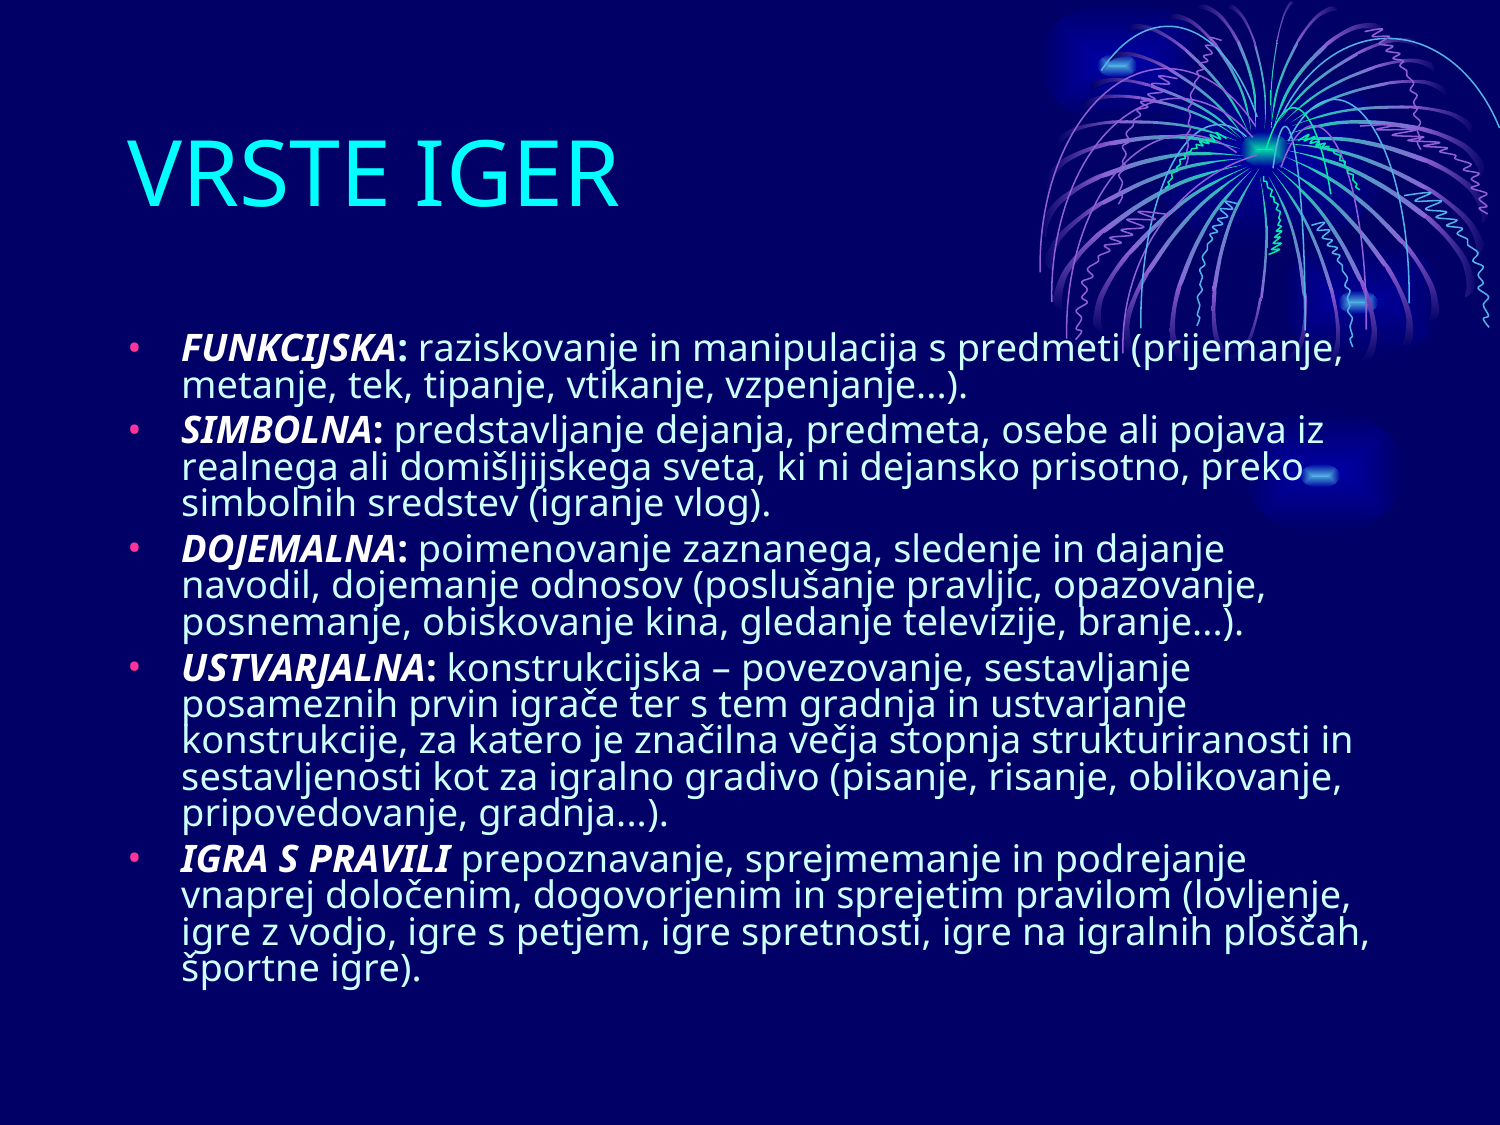

# VRSTE IGER
FUNKCIJSKA: raziskovanje in manipulacija s predmeti (prijemanje, metanje, tek, tipanje, vtikanje, vzpenjanje...).
SIMBOLNA: predstavljanje dejanja, predmeta, osebe ali pojava iz realnega ali domišljijskega sveta, ki ni dejansko prisotno, preko simbolnih sredstev (igranje vlog).
DOJEMALNA: poimenovanje zaznanega, sledenje in dajanje navodil, dojemanje odnosov (poslušanje pravljic, opazovanje, posnemanje, obiskovanje kina, gledanje televizije, branje...).
USTVARJALNA: konstrukcijska – povezovanje, sestavljanje posameznih prvin igrače ter s tem gradnja in ustvarjanje konstrukcije, za katero je značilna večja stopnja strukturiranosti in sestavljenosti kot za igralno gradivo (pisanje, risanje, oblikovanje, pripovedovanje, gradnja...).
IGRA S PRAVILI prepoznavanje, sprejmemanje in podrejanje vnaprej določenim, dogovorjenim in sprejetim pravilom (lovljenje, igre z vodjo, igre s petjem, igre spretnosti, igre na igralnih ploščah, športne igre).